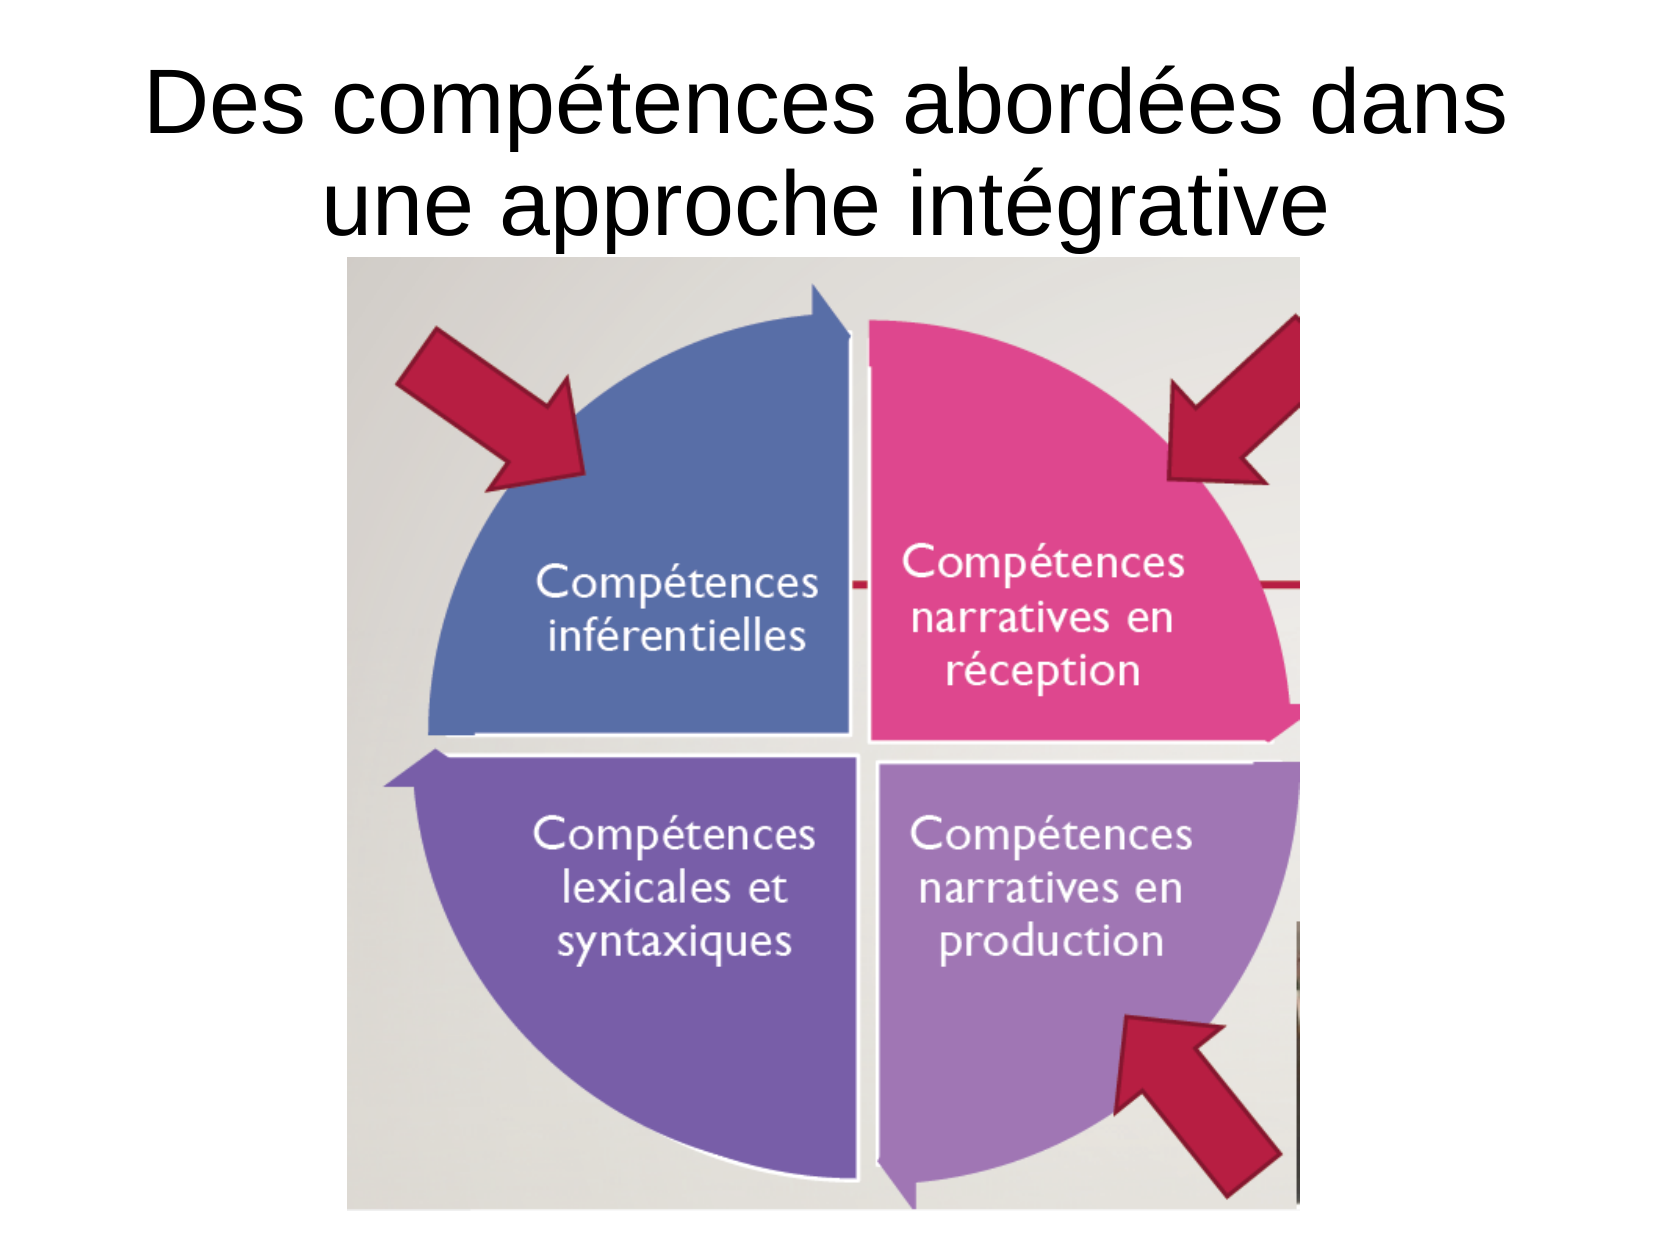

# Des compétences abordées dans une approche intégrative